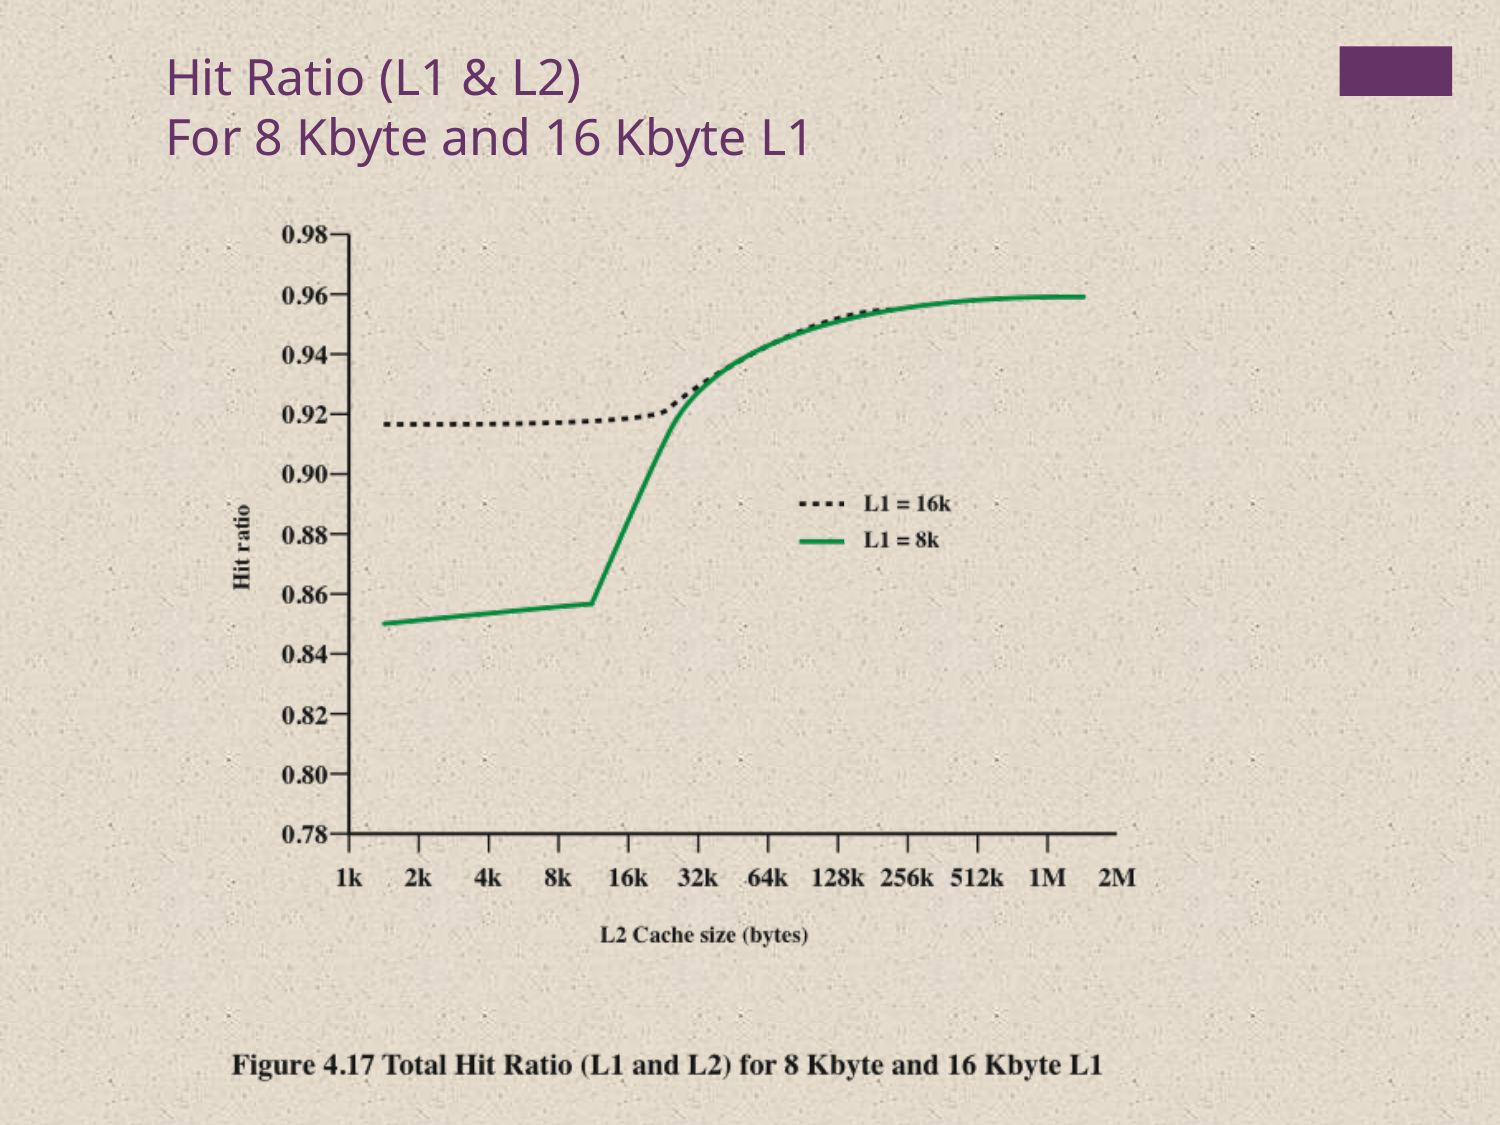

# Hit Ratio (L1 & L2) For 8 Kbyte and 16 Kbyte L1